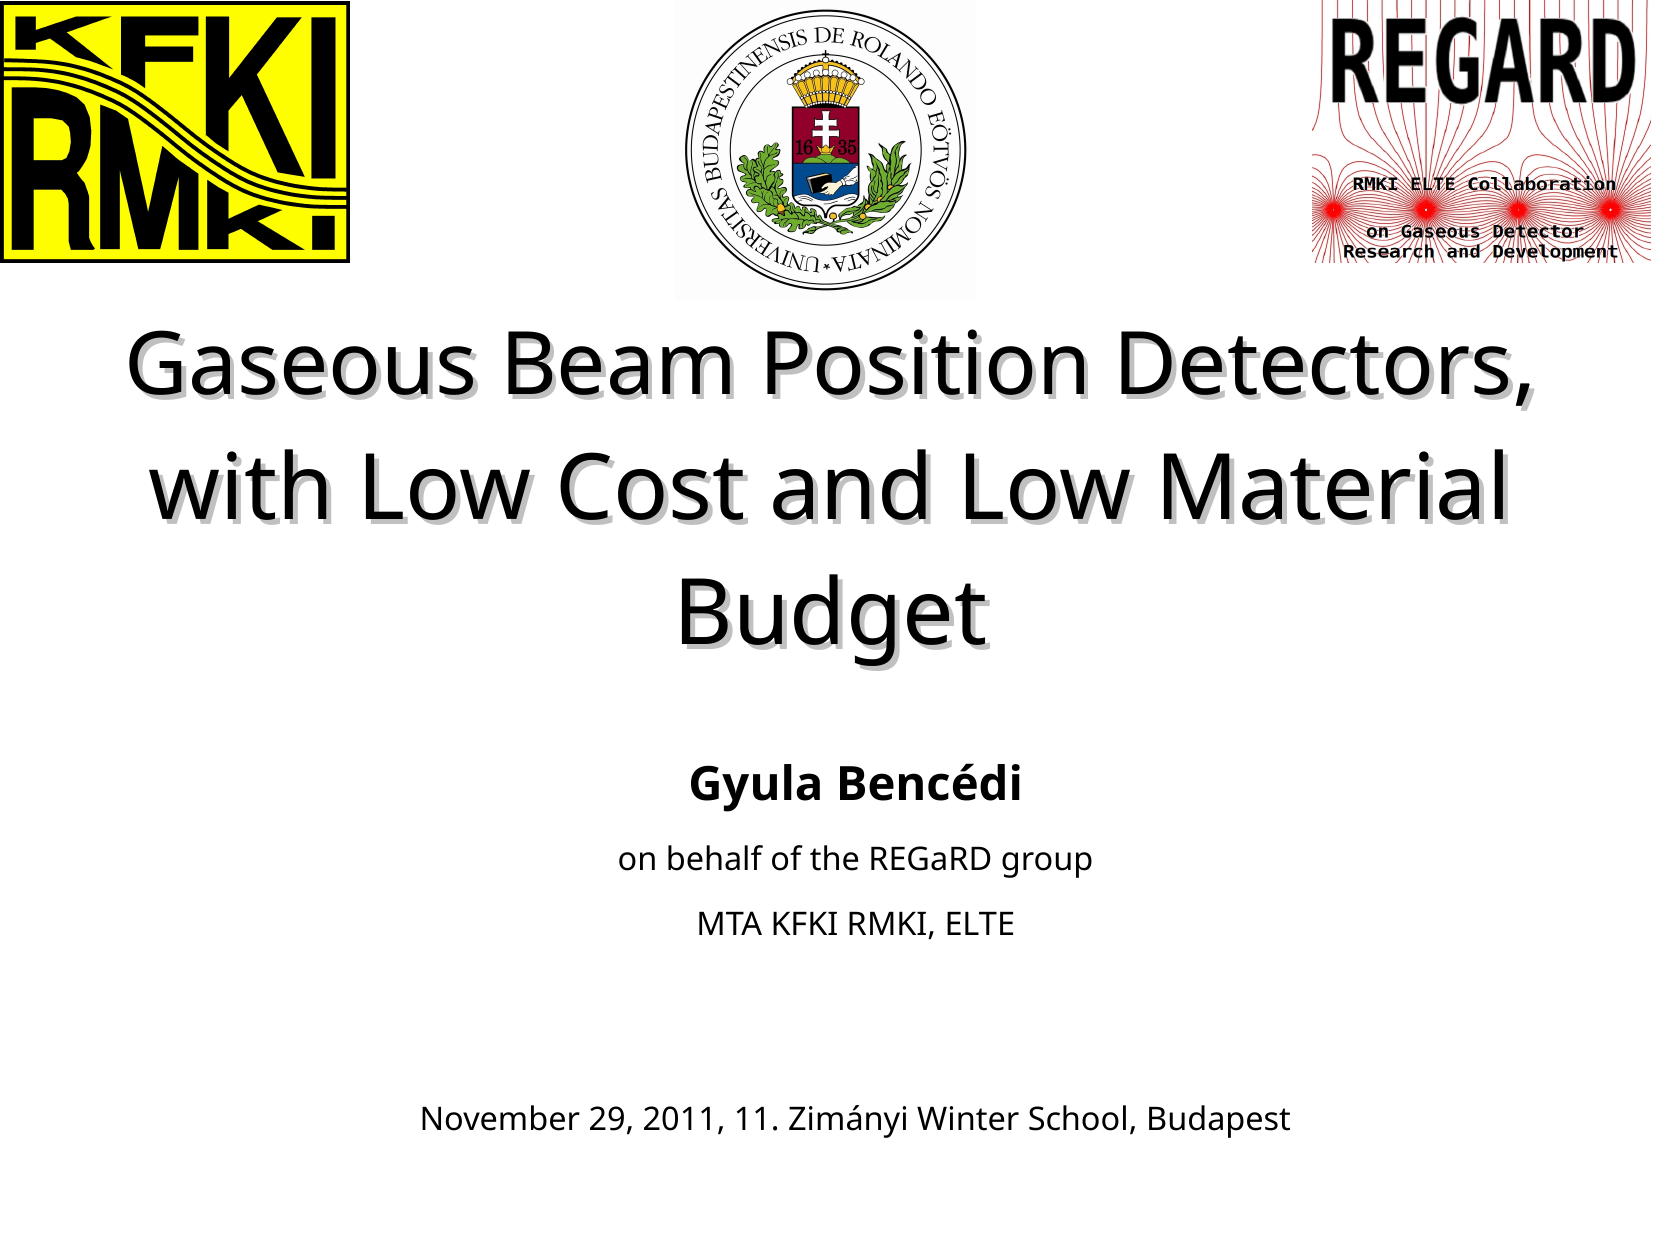

# Gaseous Beam Position Detectors, with Low Cost and Low Material Budget
Gyula Bencédi
on behalf of the REGaRD group
MTA KFKI RMKI, ELTE
November 29, 2011, 11. Zimányi Winter School, Budapest